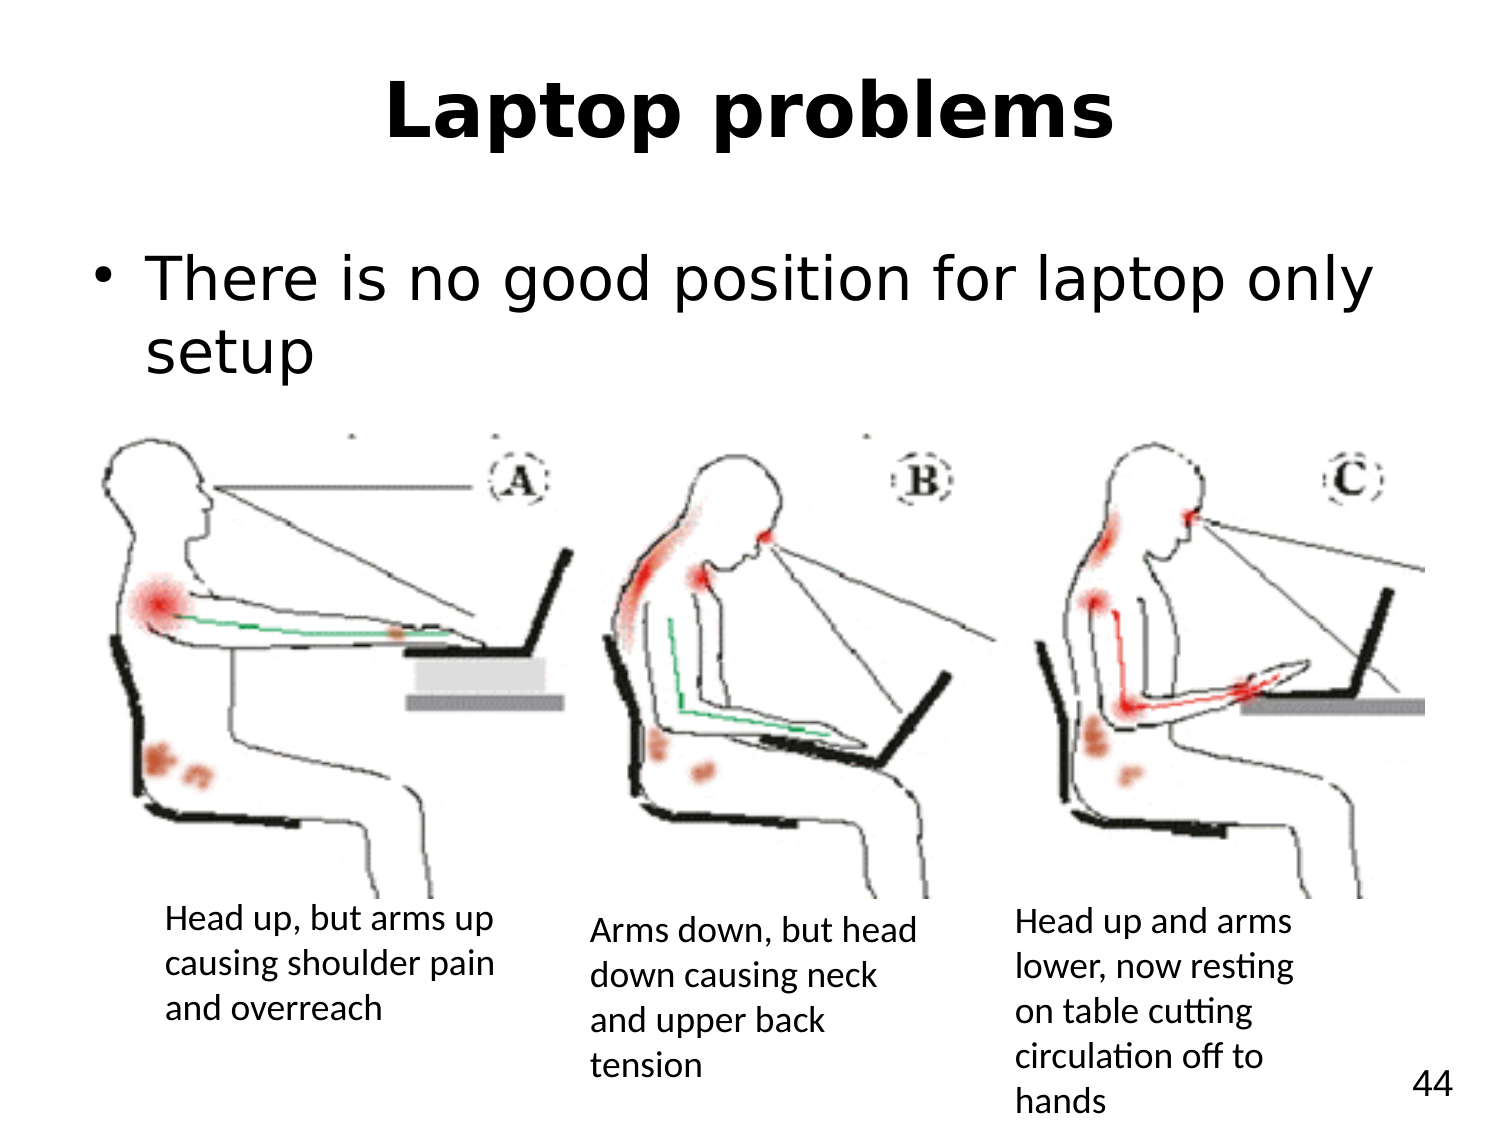

# Laptop problems
There is no good position for laptop only setup
Head up, but arms up causing shoulder pain and overreach
Head up and arms lower, now resting on table cutting circulation off to hands
Arms down, but head down causing neck and upper back tension